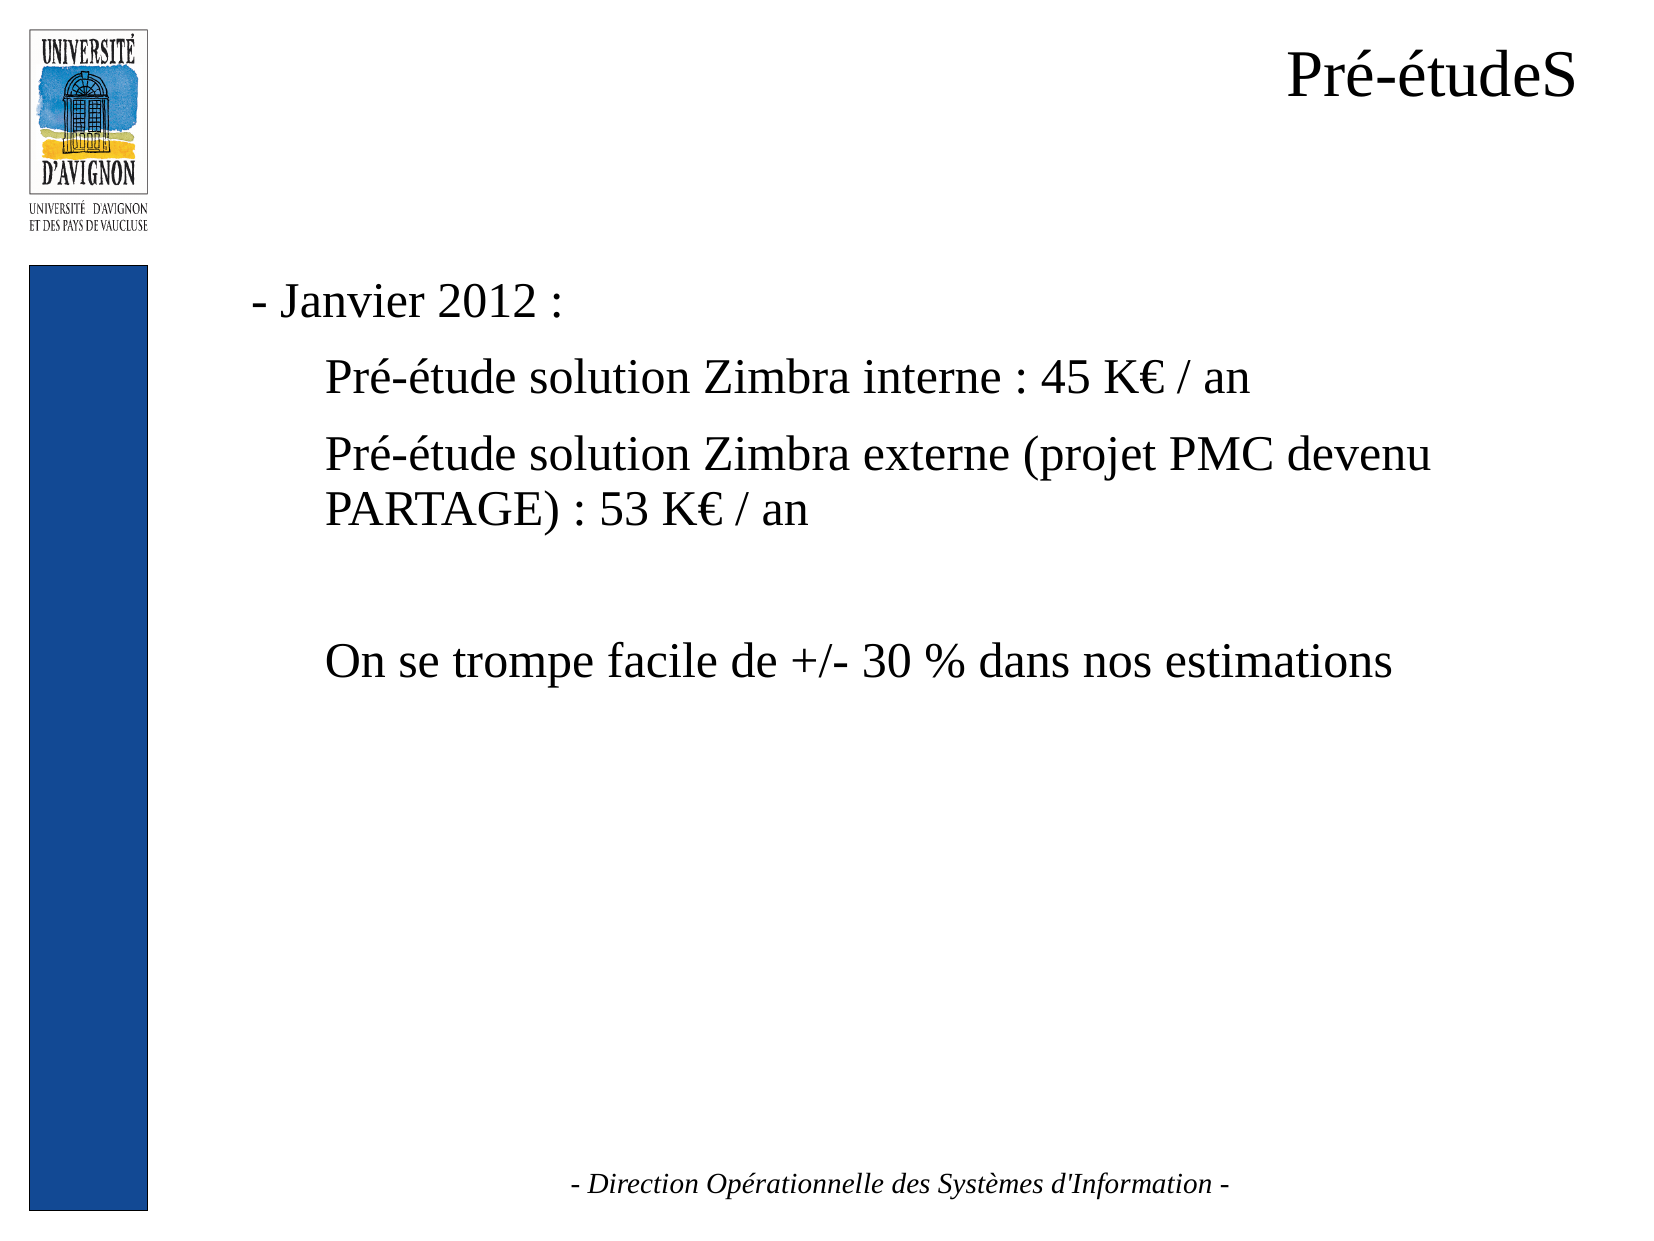

Pré-étudeS
- Janvier 2012 :
	Pré-étude solution Zimbra interne : 45 K€ / an
	Pré-étude solution Zimbra externe (projet PMC devenu
	PARTAGE) : 53 K€ / an
	On se trompe facile de +/- 30 % dans nos estimations
- Direction Opérationnelle des Systèmes d'Information -